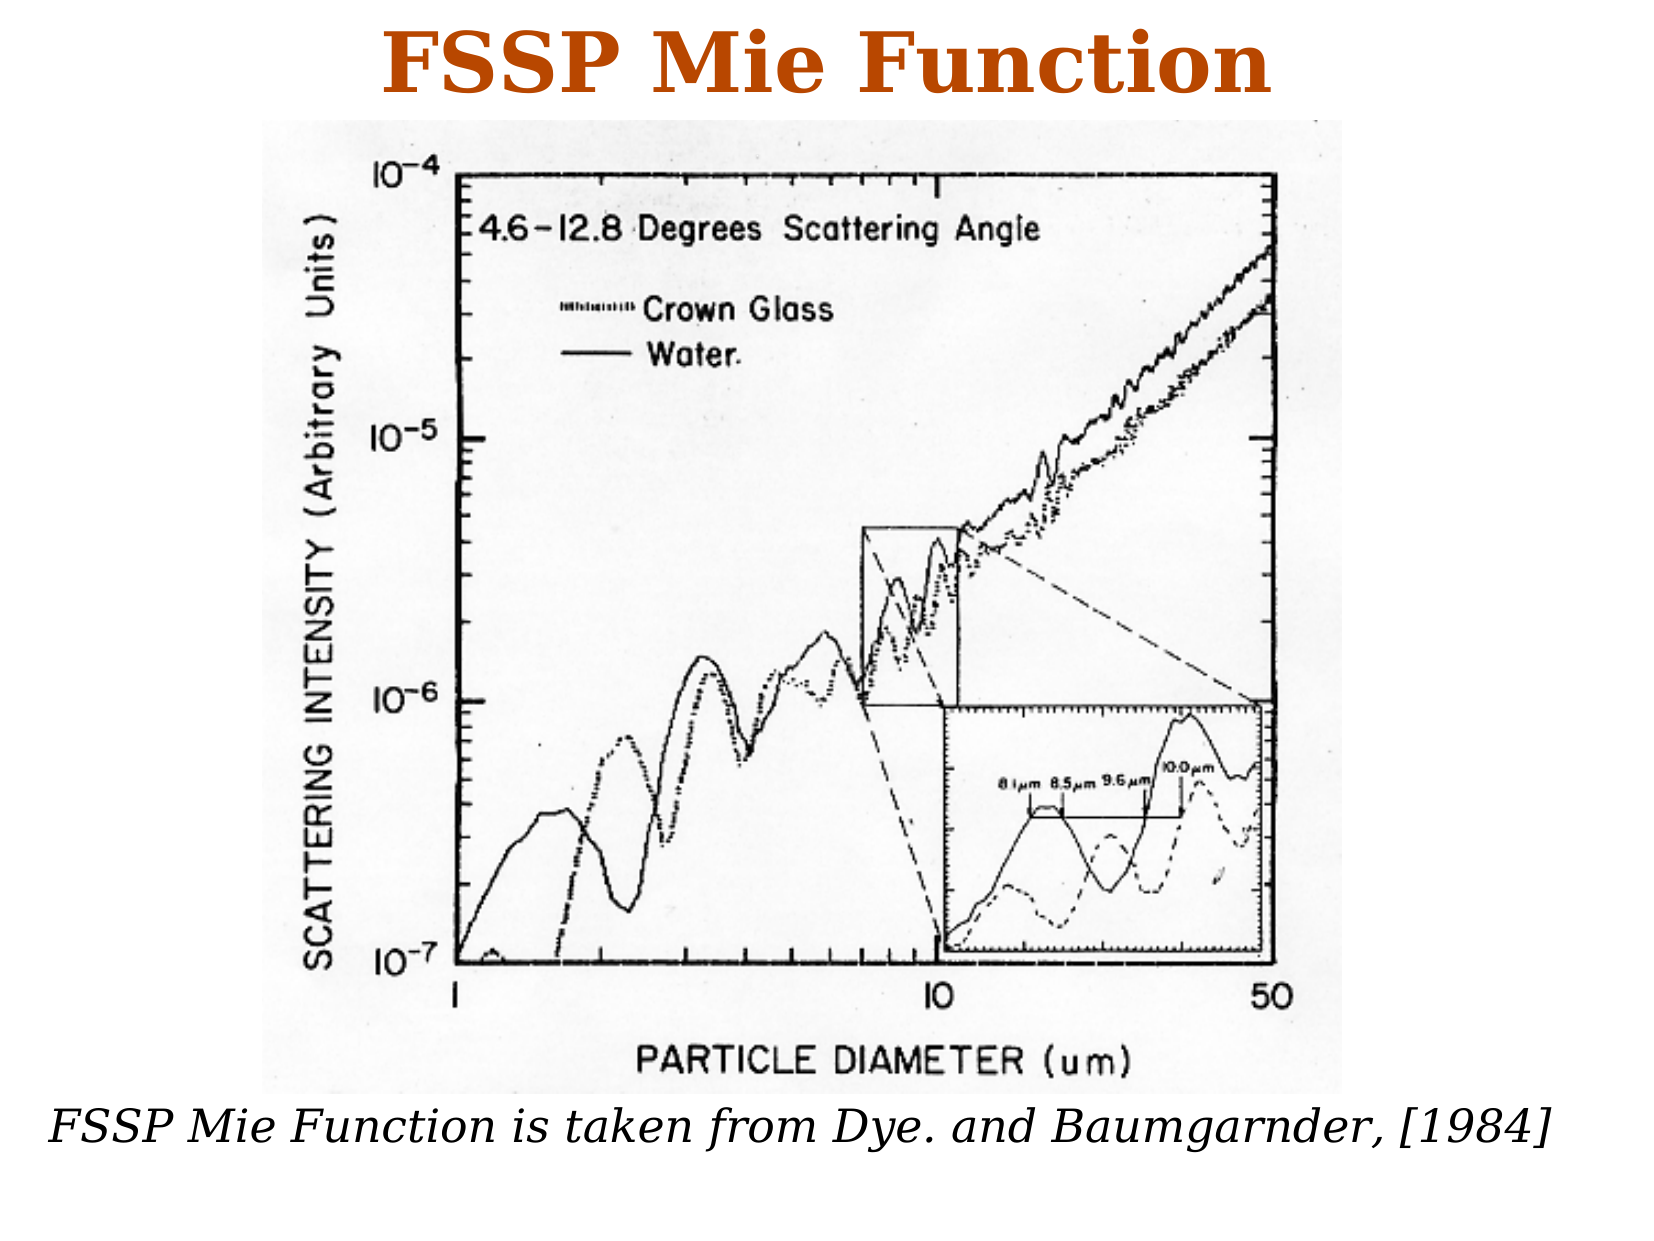

FSSP Mie Function
FSSP Mie Function is taken from Dye. and Baumgarnder, [1984]